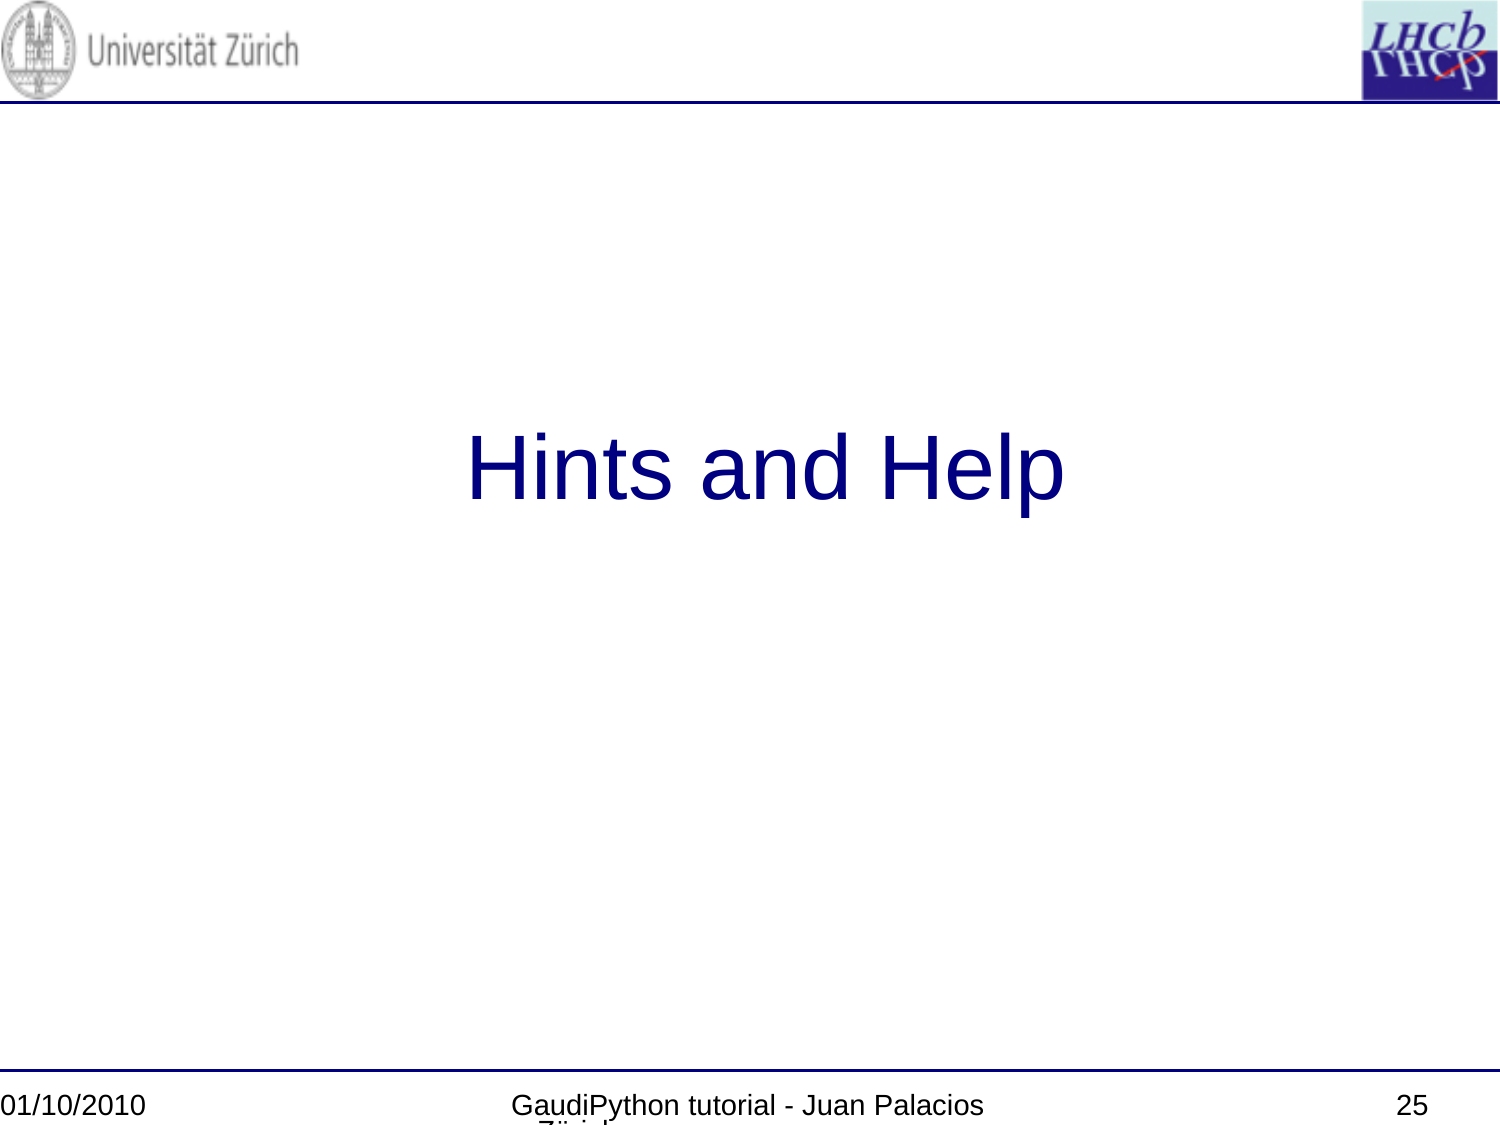

# Hints and Help
01/10/2010
GaudiPython tutorial - Juan Palacios - Zürich
25